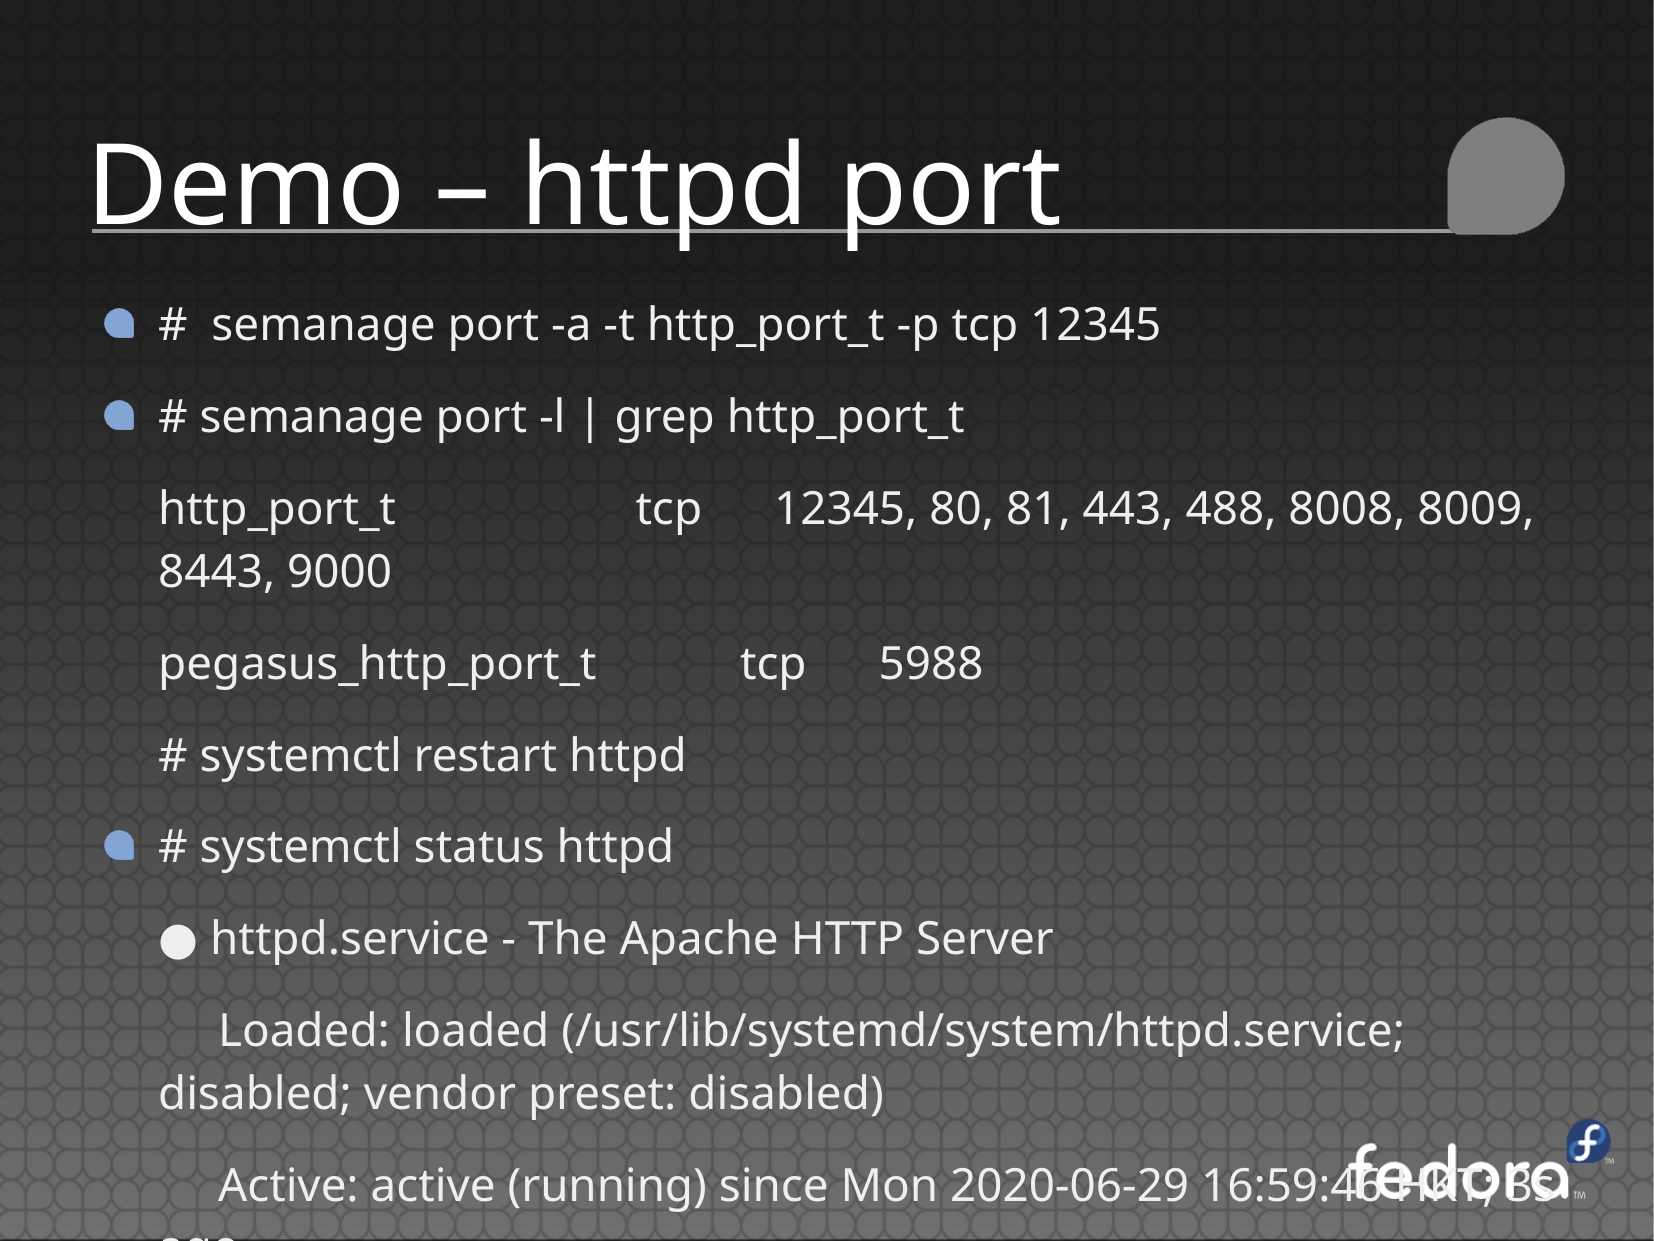

# Demo – httpd port
# semanage port -a -t http_port_t -p tcp 12345
# semanage port -l | grep http_port_t
http_port_t tcp 12345, 80, 81, 443, 488, 8008, 8009, 8443, 9000
pegasus_http_port_t tcp 5988
# systemctl restart httpd
# systemctl status httpd
● httpd.service - The Apache HTTP Server
 Loaded: loaded (/usr/lib/systemd/system/httpd.service; disabled; vendor preset: disabled)
 Active: active (running) since Mon 2020-06-29 16:59:46 HKT; 3s ago